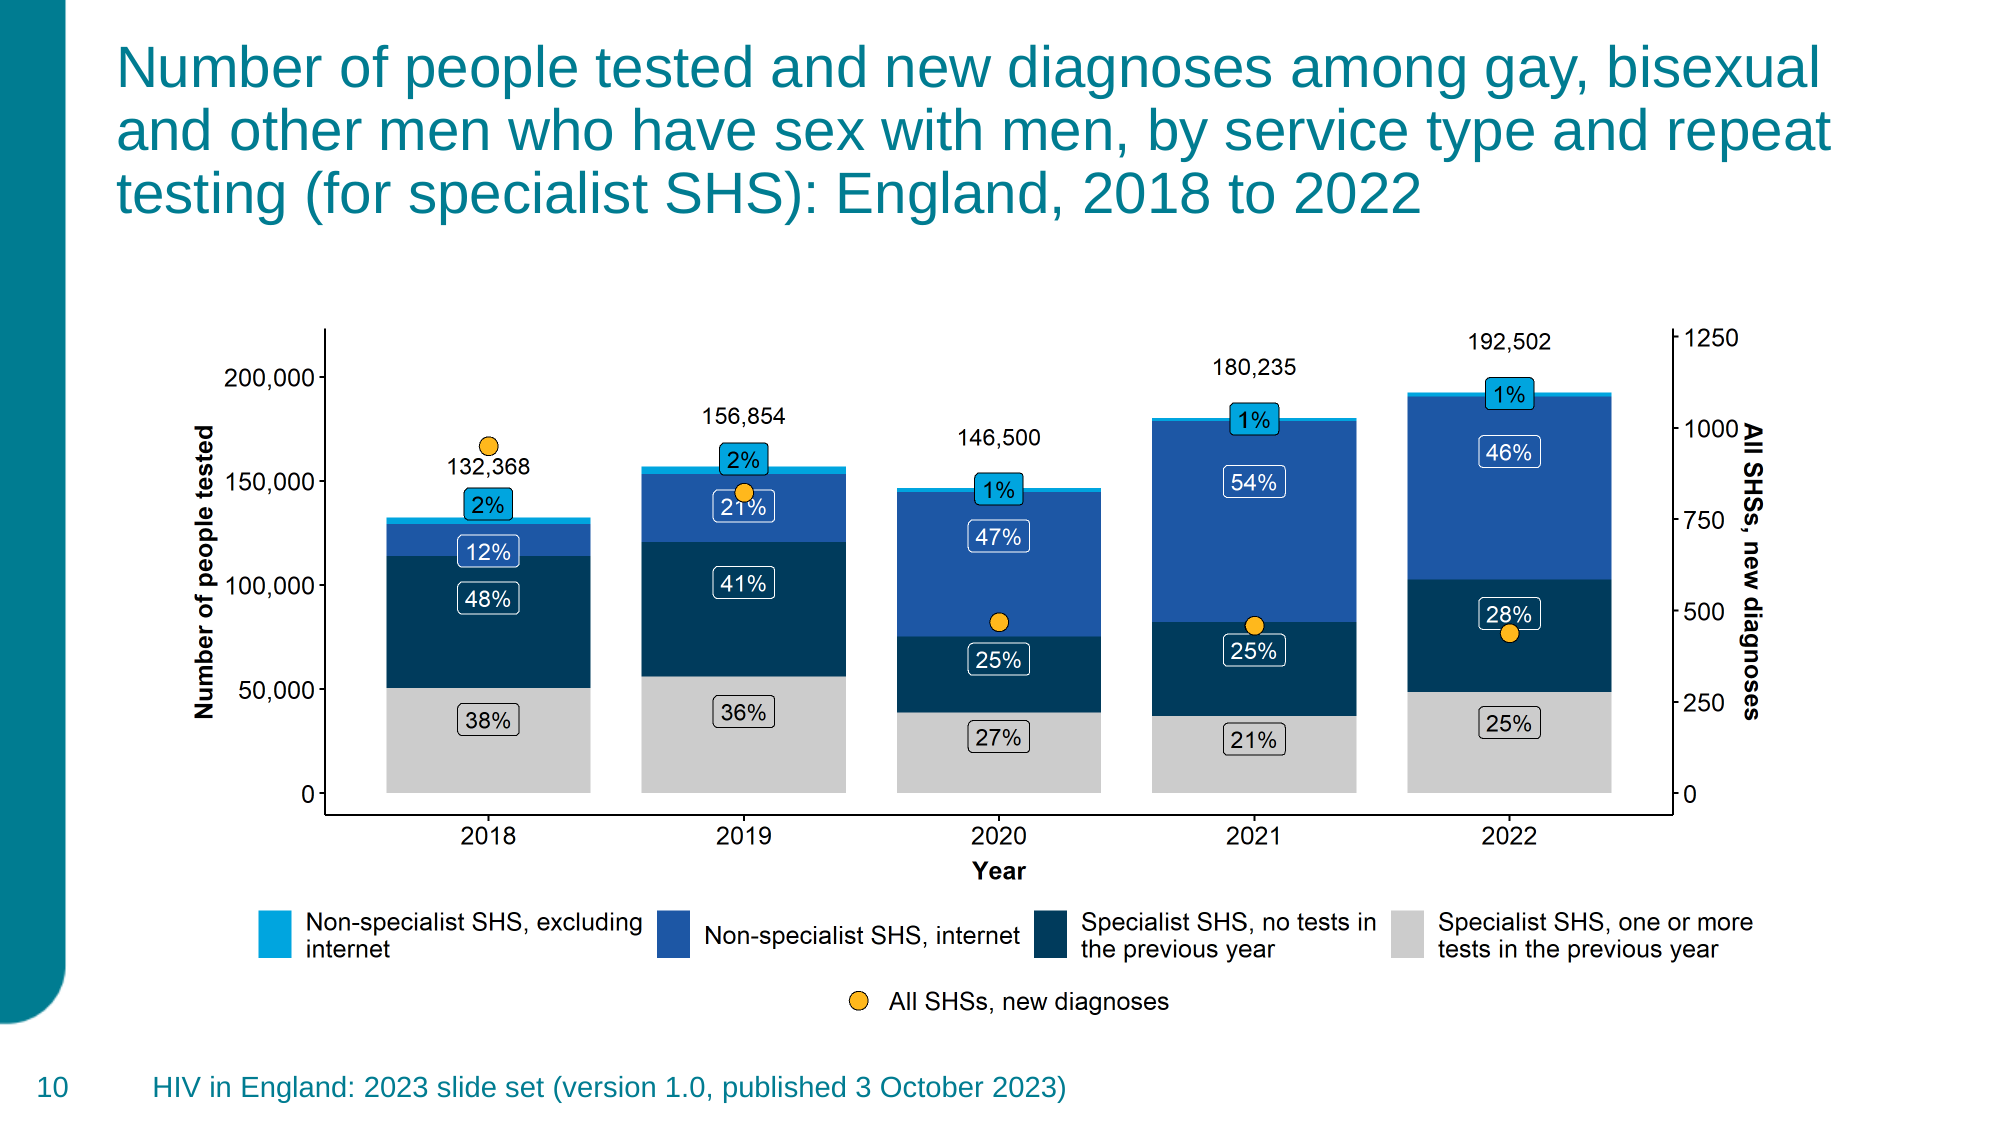

# Number of people tested and new diagnoses among gay, bisexual and other men who have sex with men, by service type and repeat testing (for specialist SHS): England, 2018 to 2022
8
HIV in England: 2023 slide set (version 1.0, published 3 October 2023)